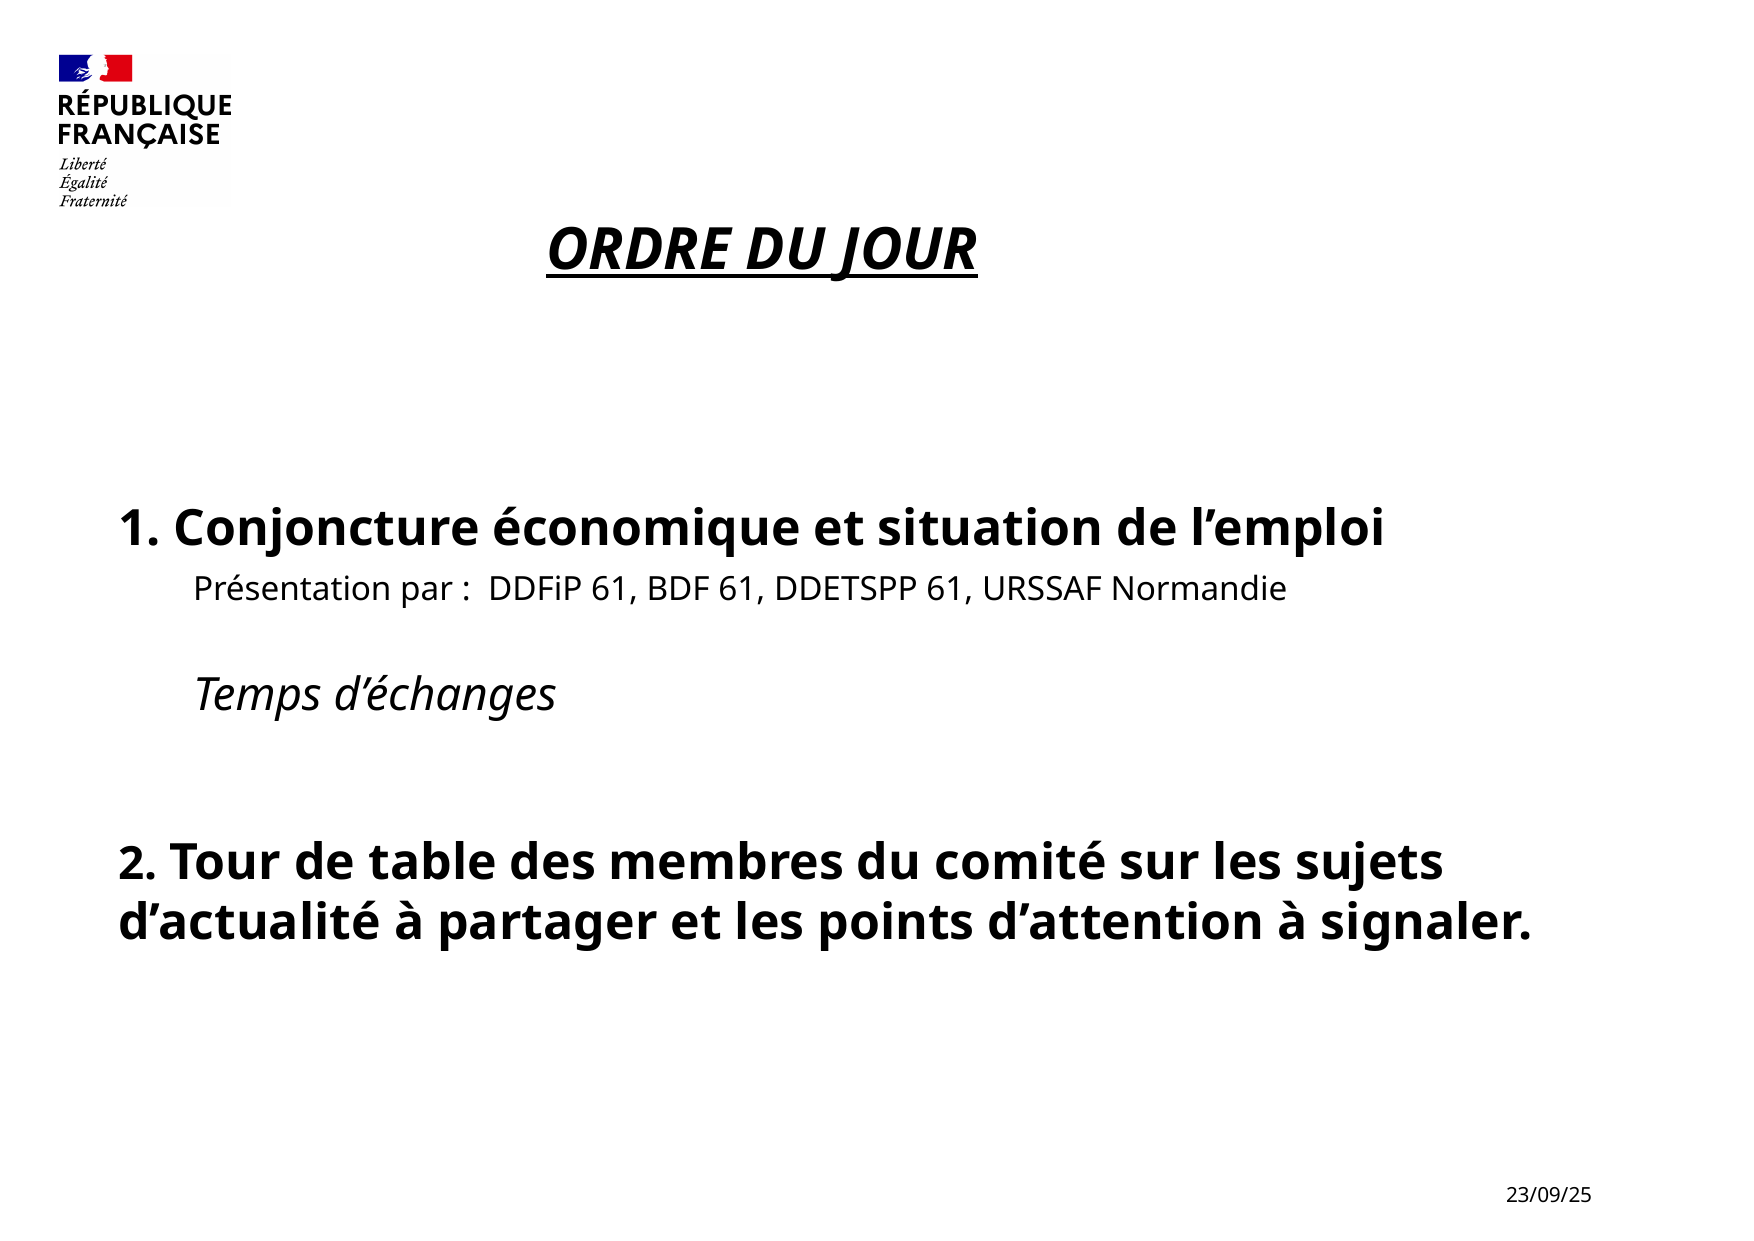

ORDRE DU JOUR
1. Conjoncture économique et situation de l’emploi
	Présentation par : DDFiP 61, BDF 61, DDETSPP 61, URSSAF Normandie
	Temps d’échanges
2. Tour de table des membres du comité sur les sujets d’actualité à partager et les points d’attention à signaler.